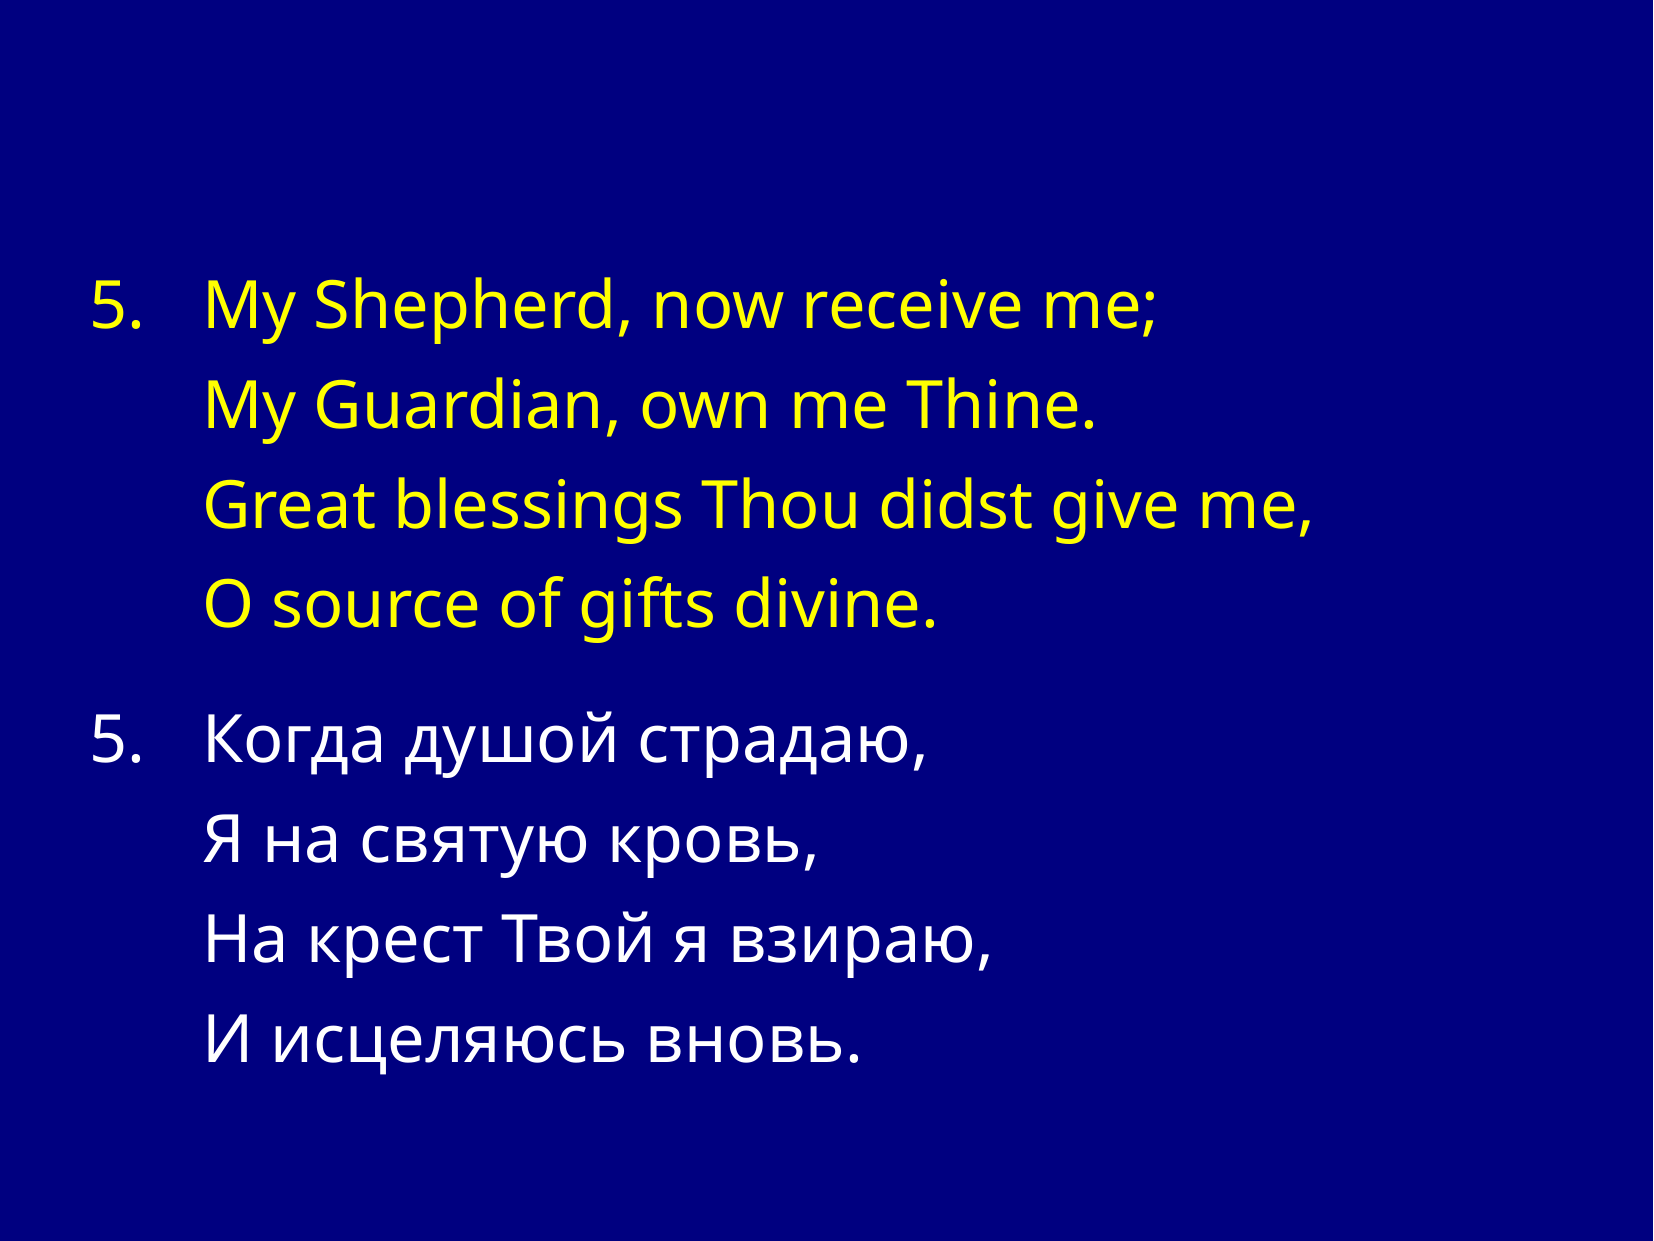

5.	My Shepherd, now receive me;
	My Guardian, own me Thine.
	Great blessings Thou didst give me,
	O source of gifts divine.
5.	Когда душой страдаю,
	Я на святую кровь,
	На крест Твой я взираю,
	И исцеляюсь вновь.